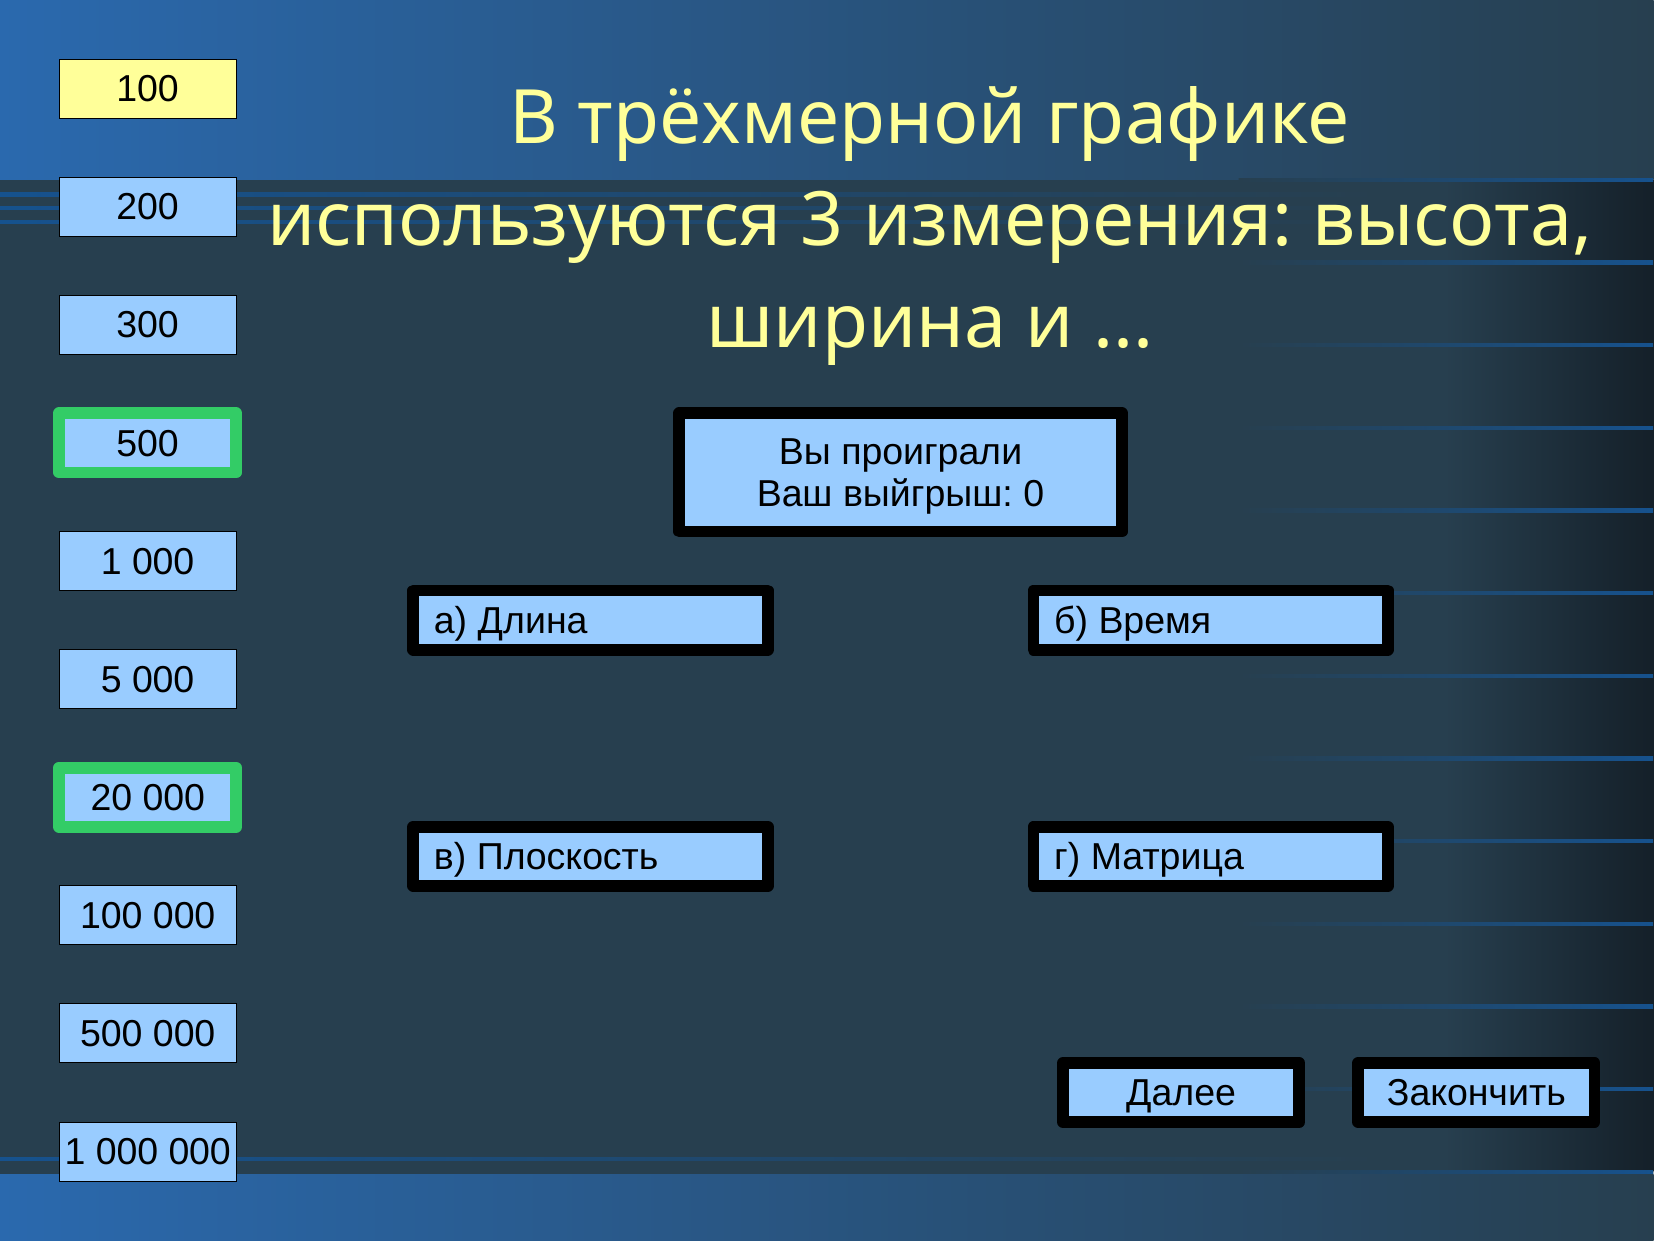

В трёхмерной графике используются 3 измерения: высота, ширина и ...
100
200
300
500
Вы проиграли
Ваш выйгрыш: 0
1 000
а) Длина
б) Время
5 000
20 000
в) Плоскость
г) Матрица
100 000
500 000
Далее
Закончить
1 000 000